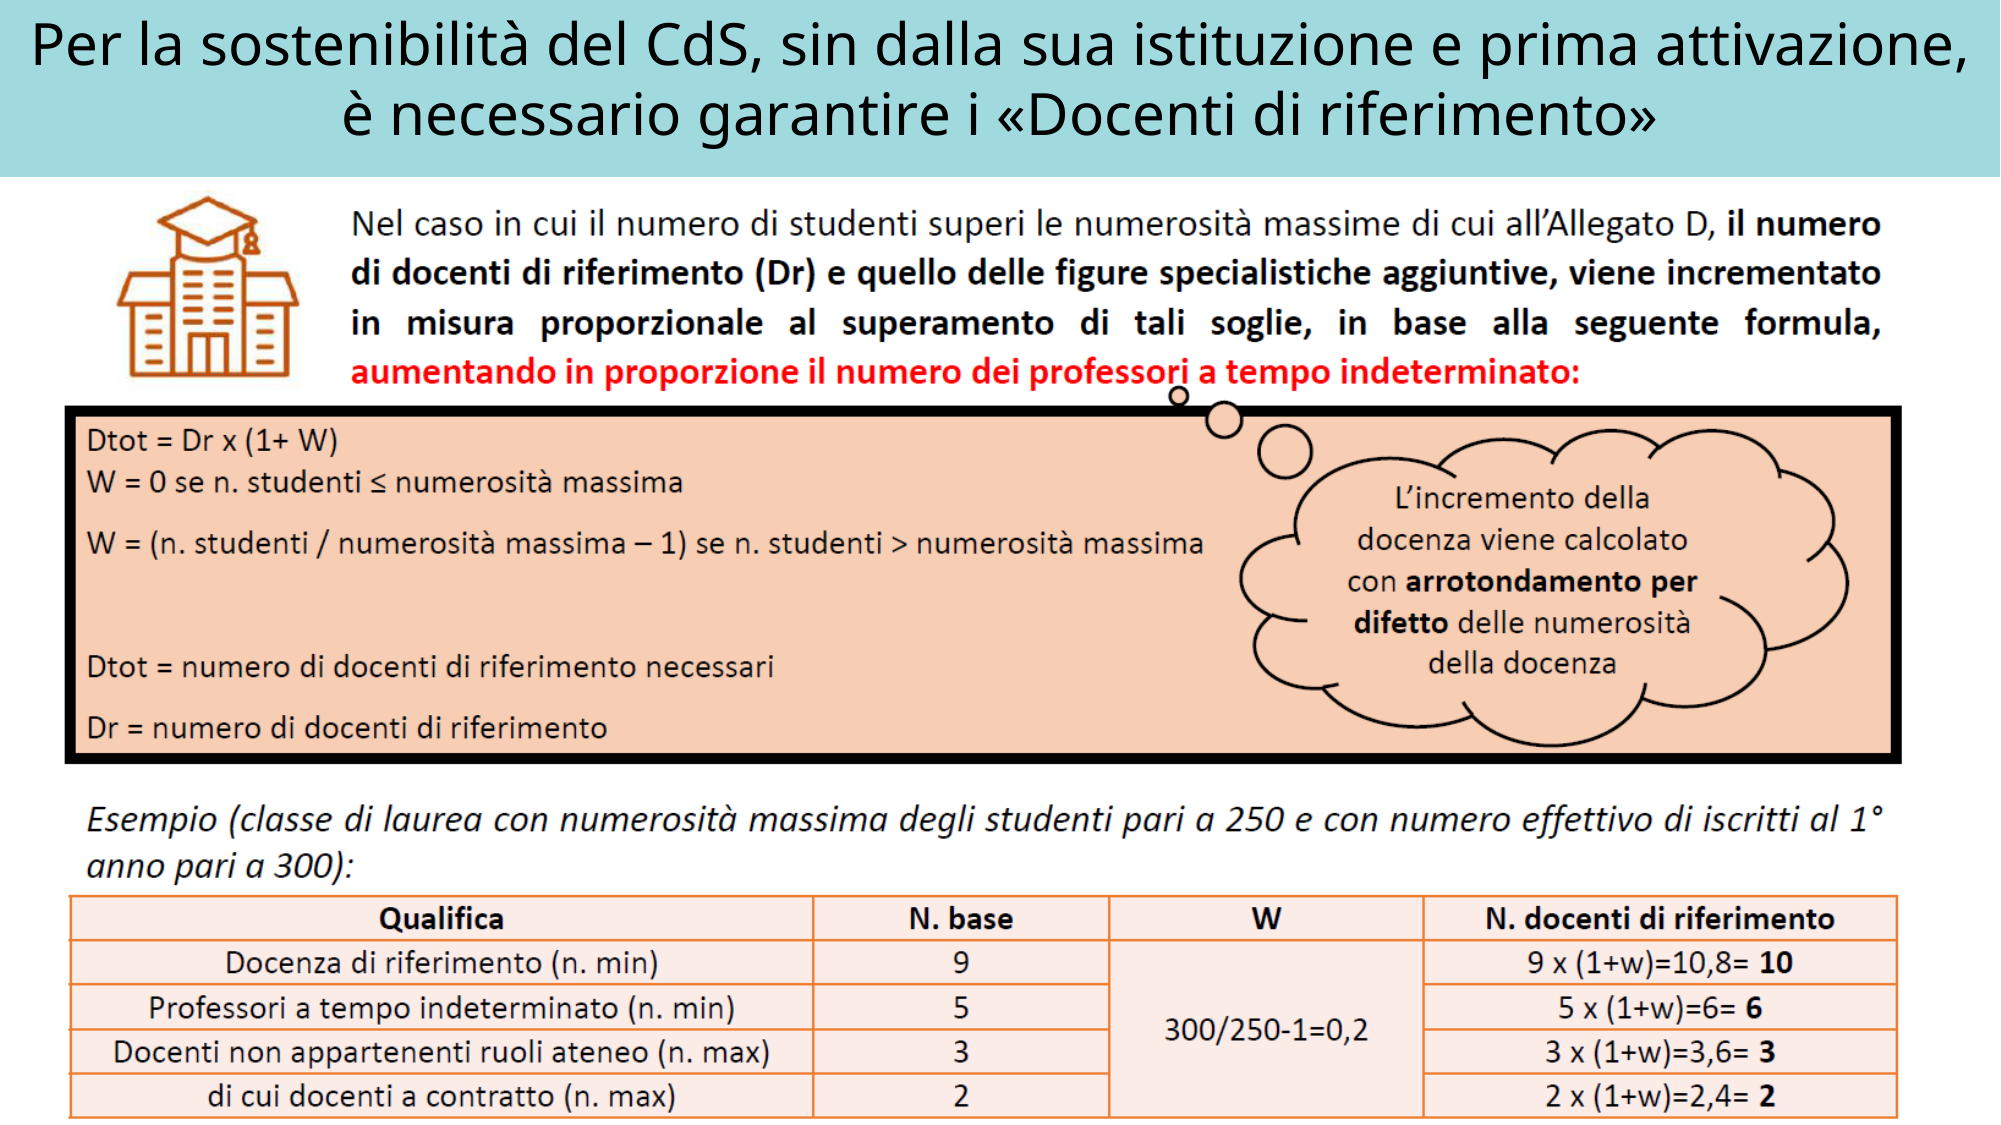

Per la sostenibilità del CdS, sin dalla sua istituzione e prima attivazione, è necessario garantire i «Docenti di riferimento»
#